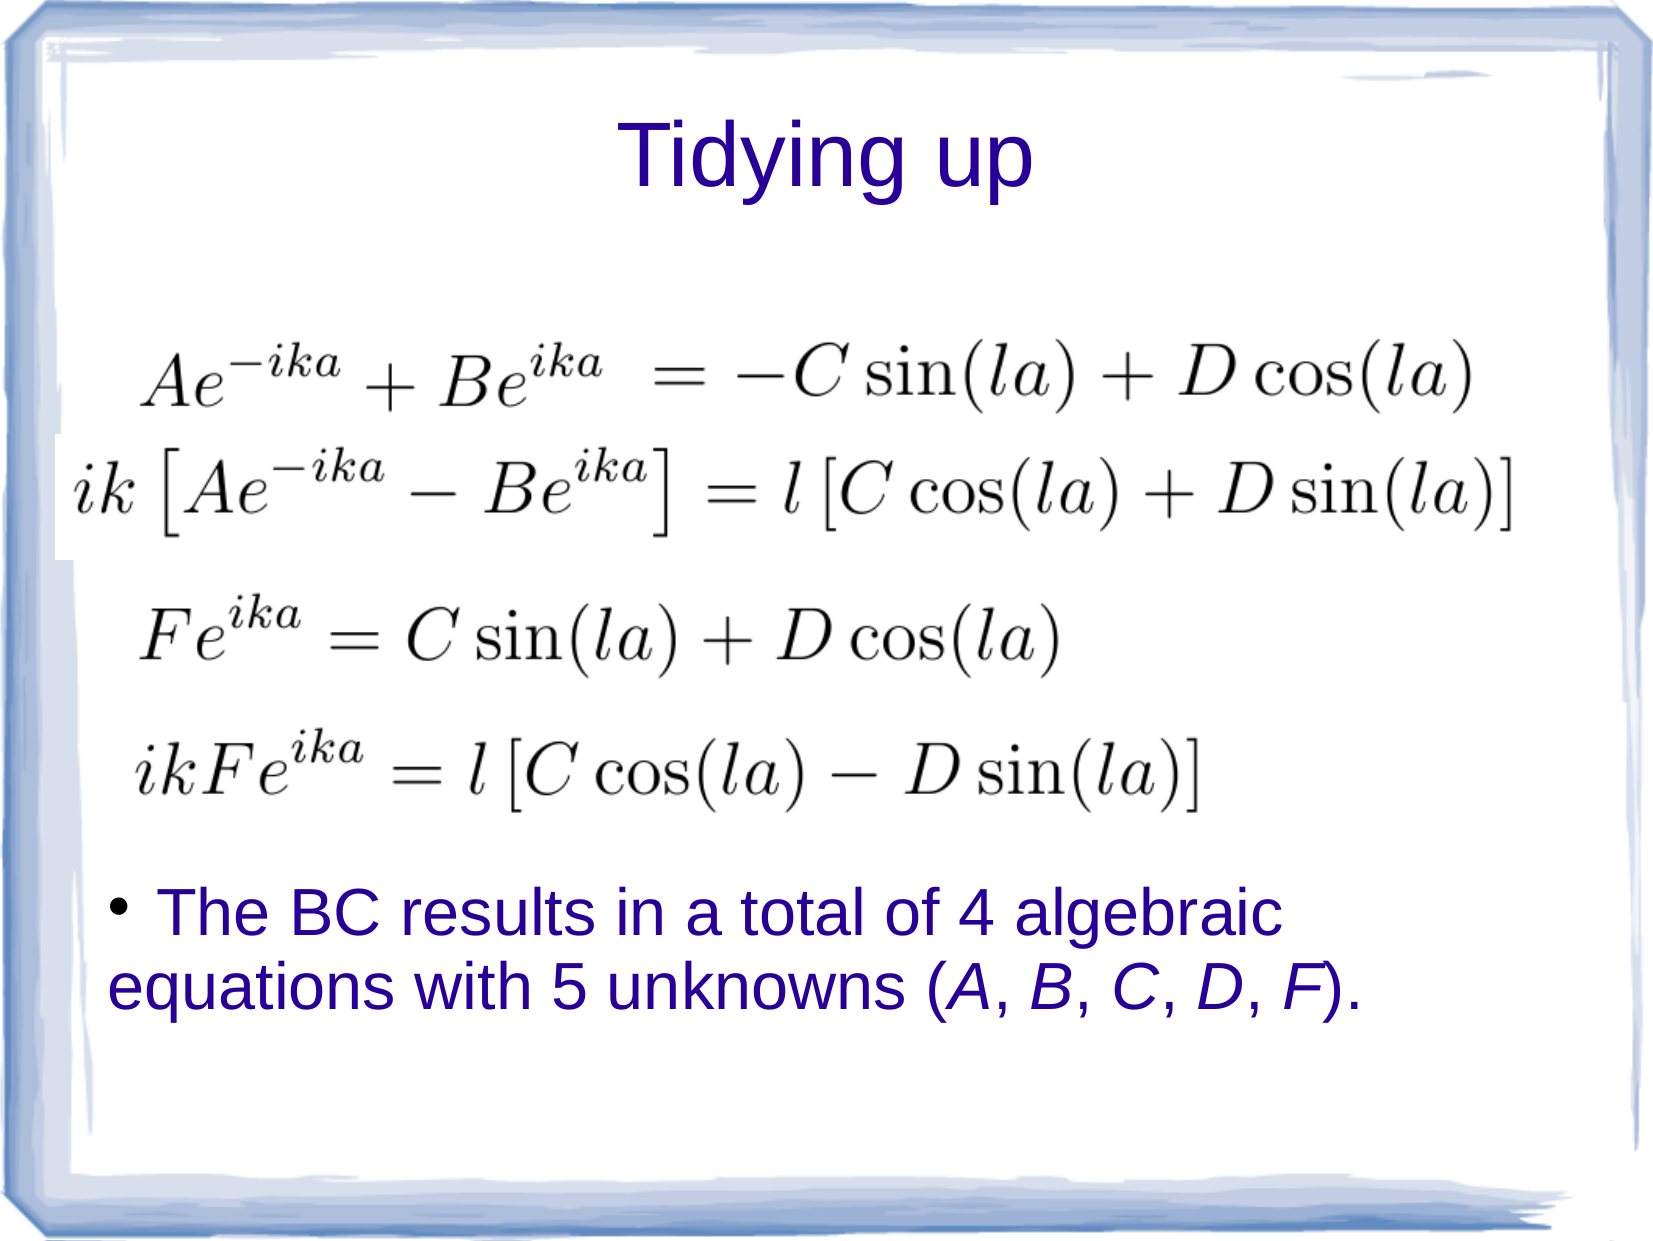

# Tidying up
 The BC results in a total of 4 algebraic equations with 5 unknowns (A, B, C, D, F).